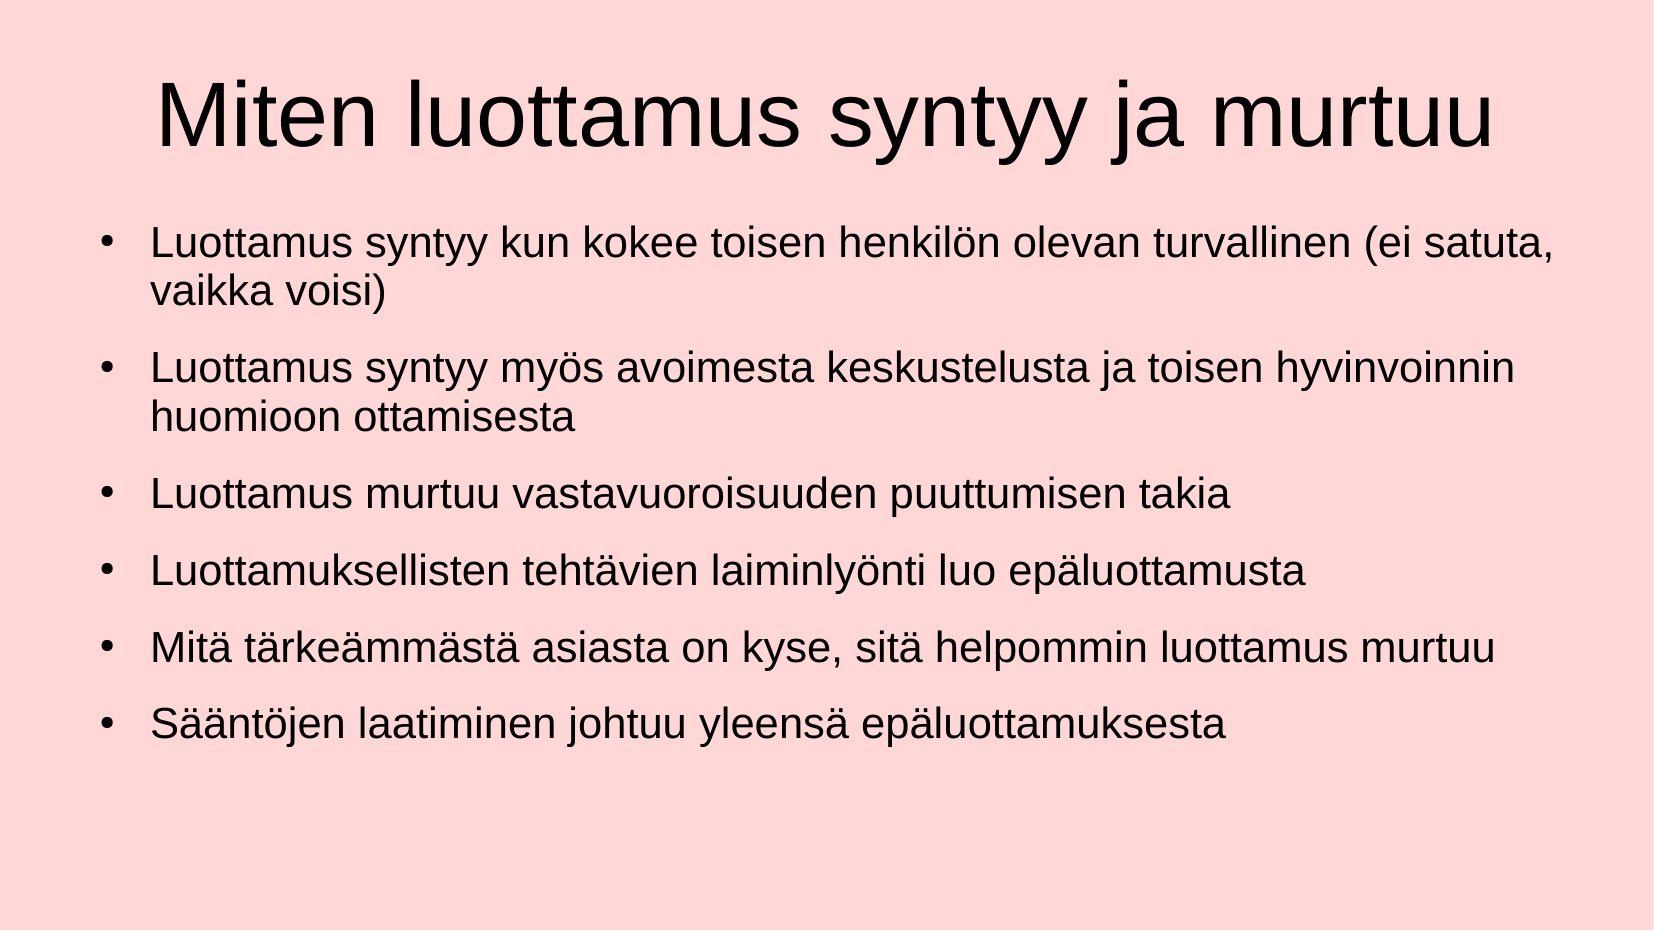

# Miten luottamus syntyy ja murtuu
Luottamus syntyy kun kokee toisen henkilön olevan turvallinen (ei satuta, vaikka voisi)
Luottamus syntyy myös avoimesta keskustelusta ja toisen hyvinvoinnin huomioon ottamisesta
Luottamus murtuu vastavuoroisuuden puuttumisen takia
Luottamuksellisten tehtävien laiminlyönti luo epäluottamusta
Mitä tärkeämmästä asiasta on kyse, sitä helpommin luottamus murtuu
Sääntöjen laatiminen johtuu yleensä epäluottamuksesta